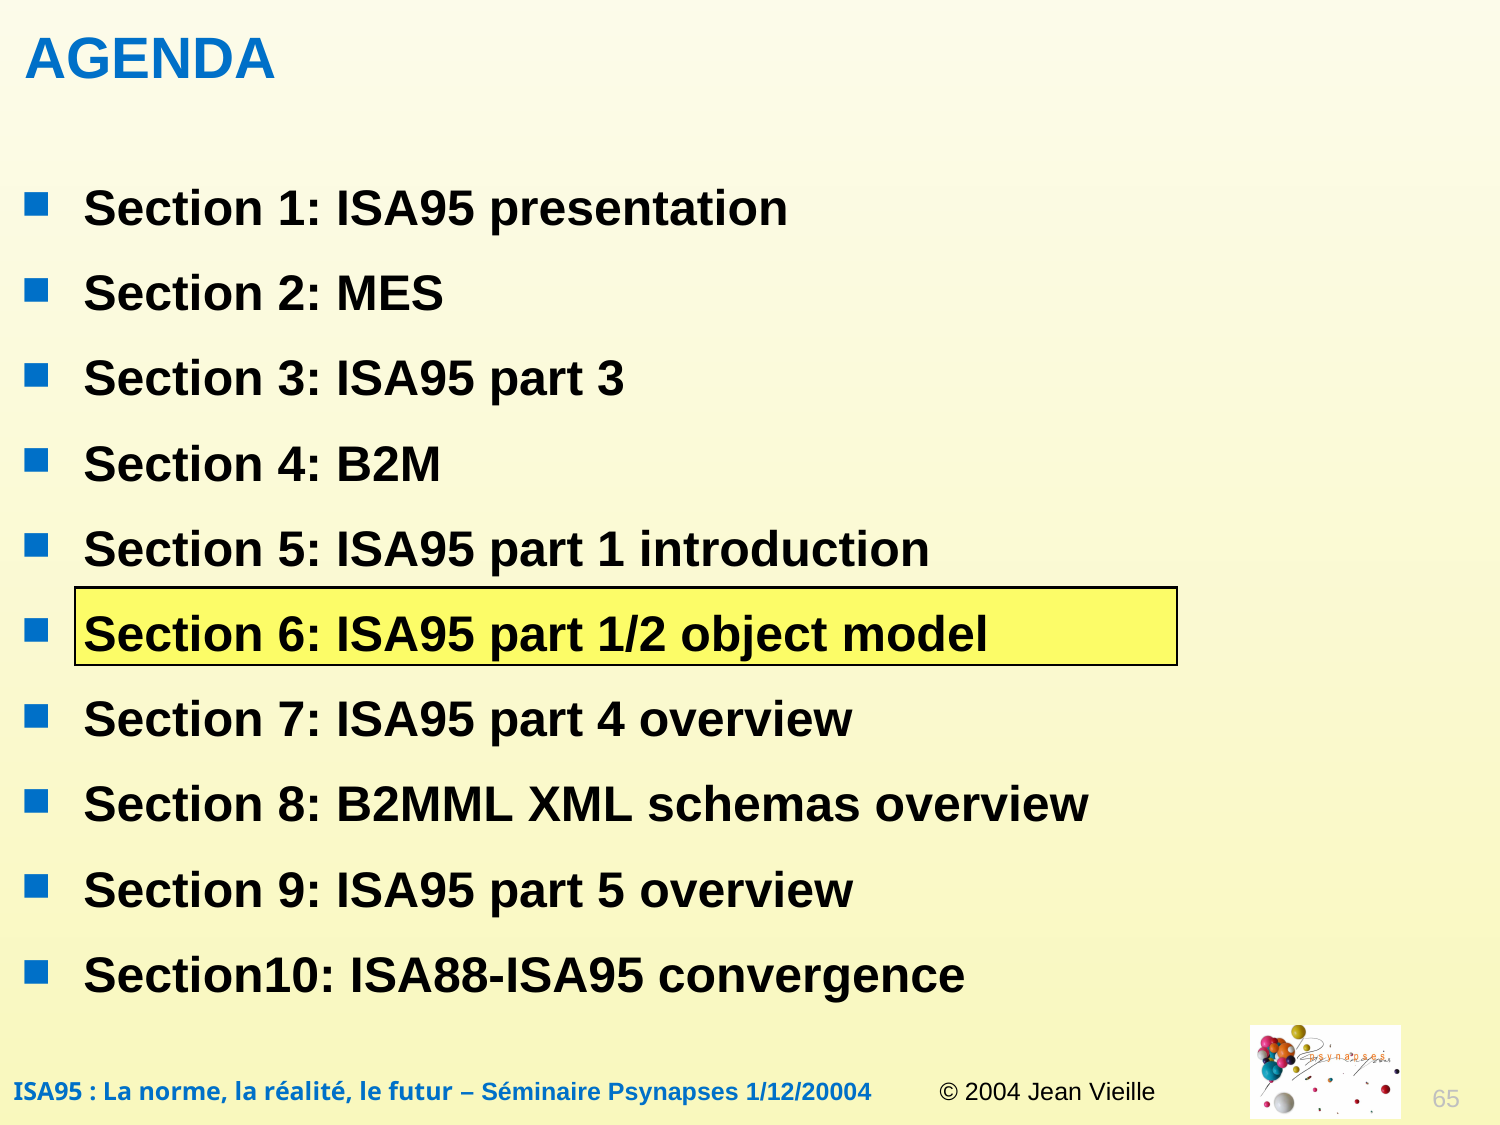

# AGENDA
Section 1: ISA95 presentation
Section 2: MES
Section 3: ISA95 part 3
Section 4: B2M
Section 5: ISA95 part 1 introduction
Section 6: ISA95 part 1/2 object model
Section 7: ISA95 part 4 overview
Section 8: B2MML XML schemas overview
Section 9: ISA95 part 5 overview
Section10: ISA88-ISA95 convergence